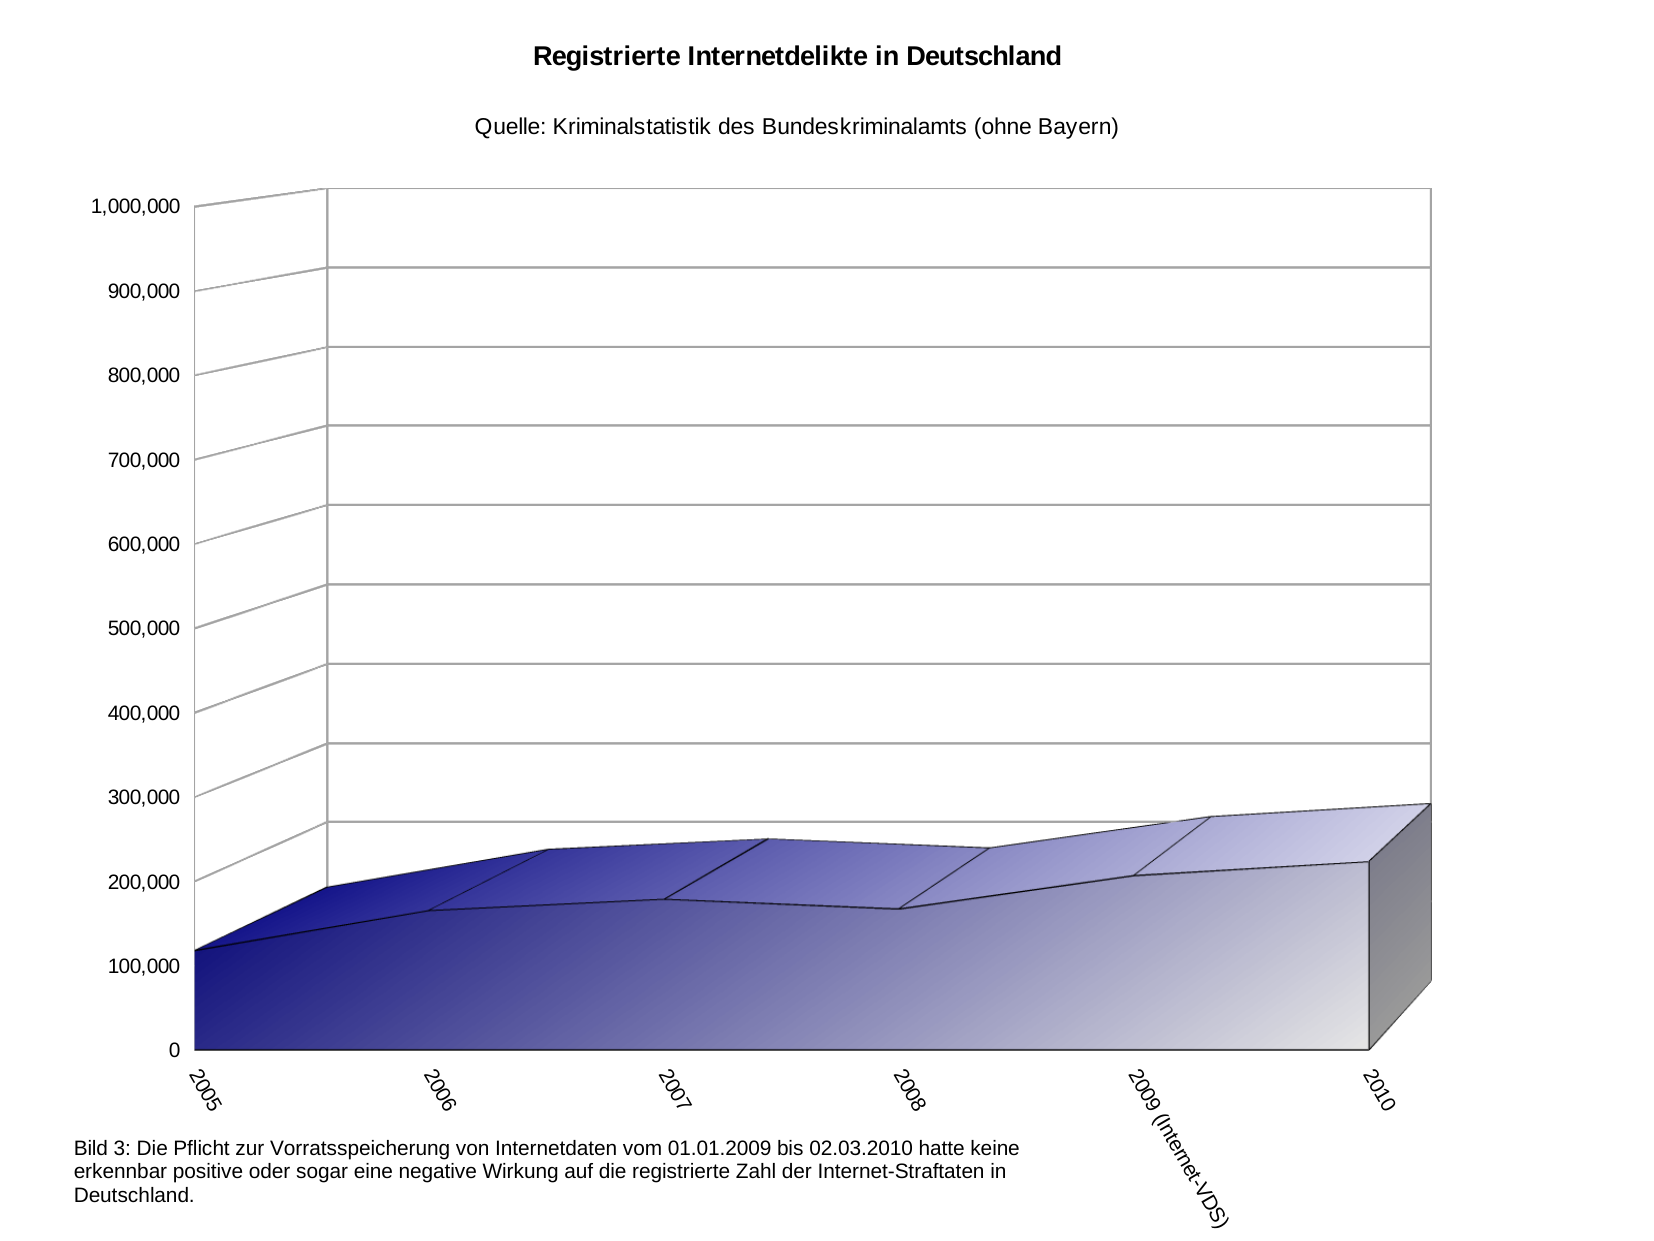

[unsupported chart]
Bild 3: Die Pflicht zur Vorratsspeicherung von Internetdaten vom 01.01.2009 bis 02.03.2010 hatte keine erkennbar positive oder sogar eine negative Wirkung auf die registrierte Zahl der Internet-Straftaten in Deutschland.